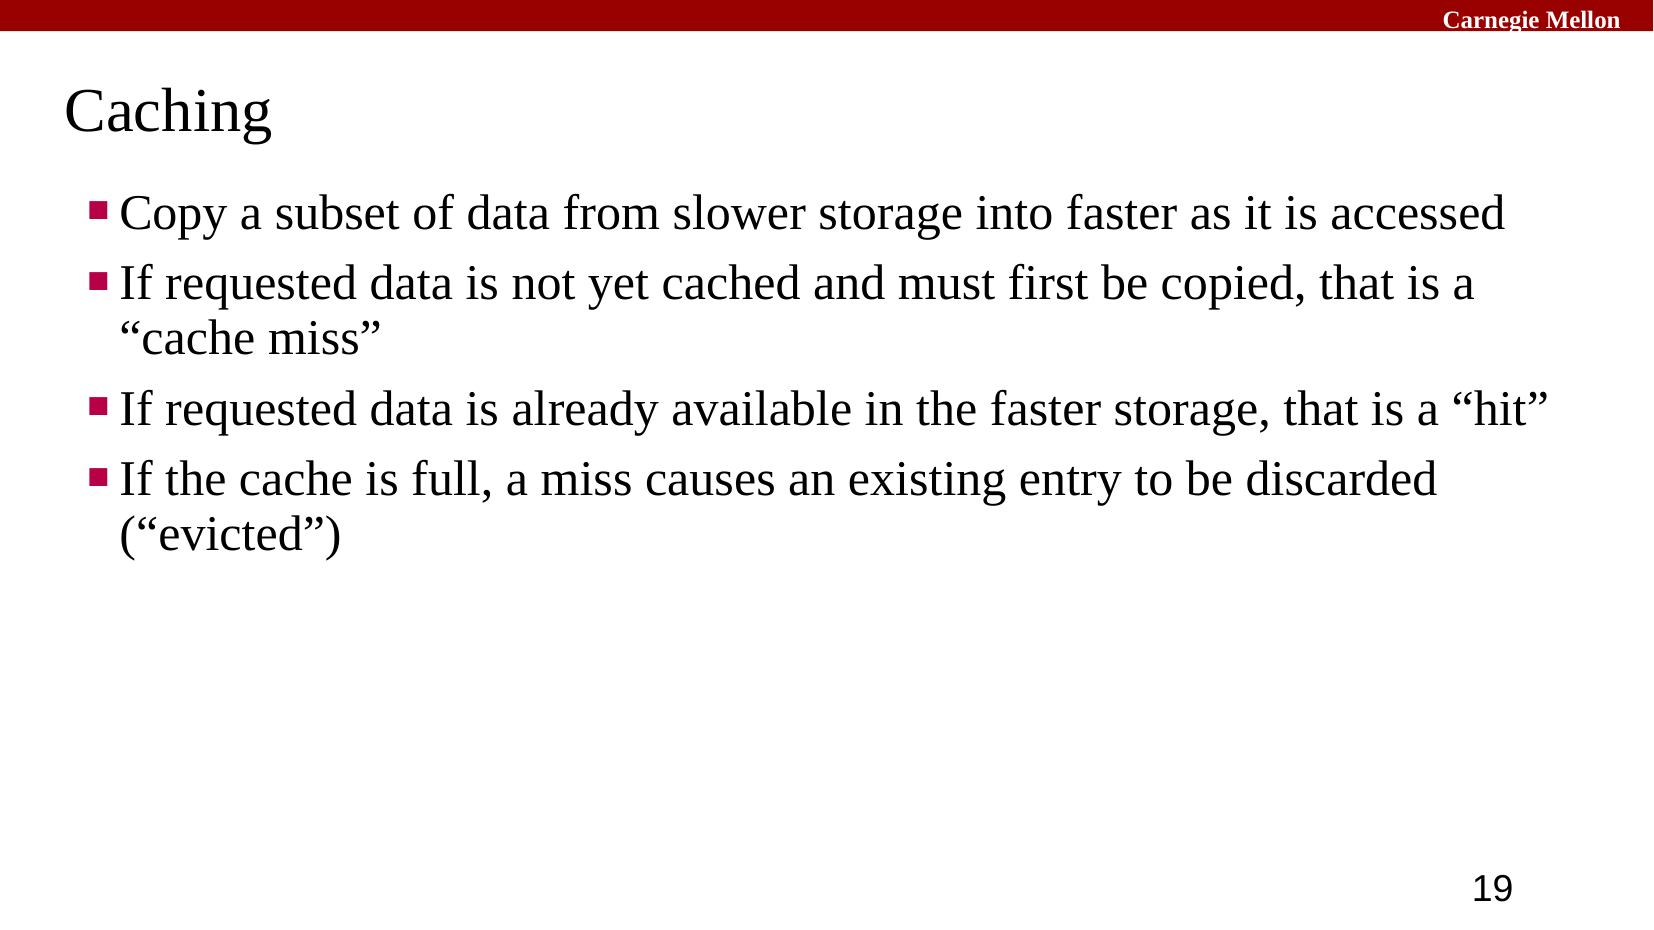

# Caching
Copy a subset of data from slower storage into faster as it is accessed
If requested data is not yet cached and must first be copied, that is a “cache miss”
If requested data is already available in the faster storage, that is a “hit”
If the cache is full, a miss causes an existing entry to be discarded (“evicted”)